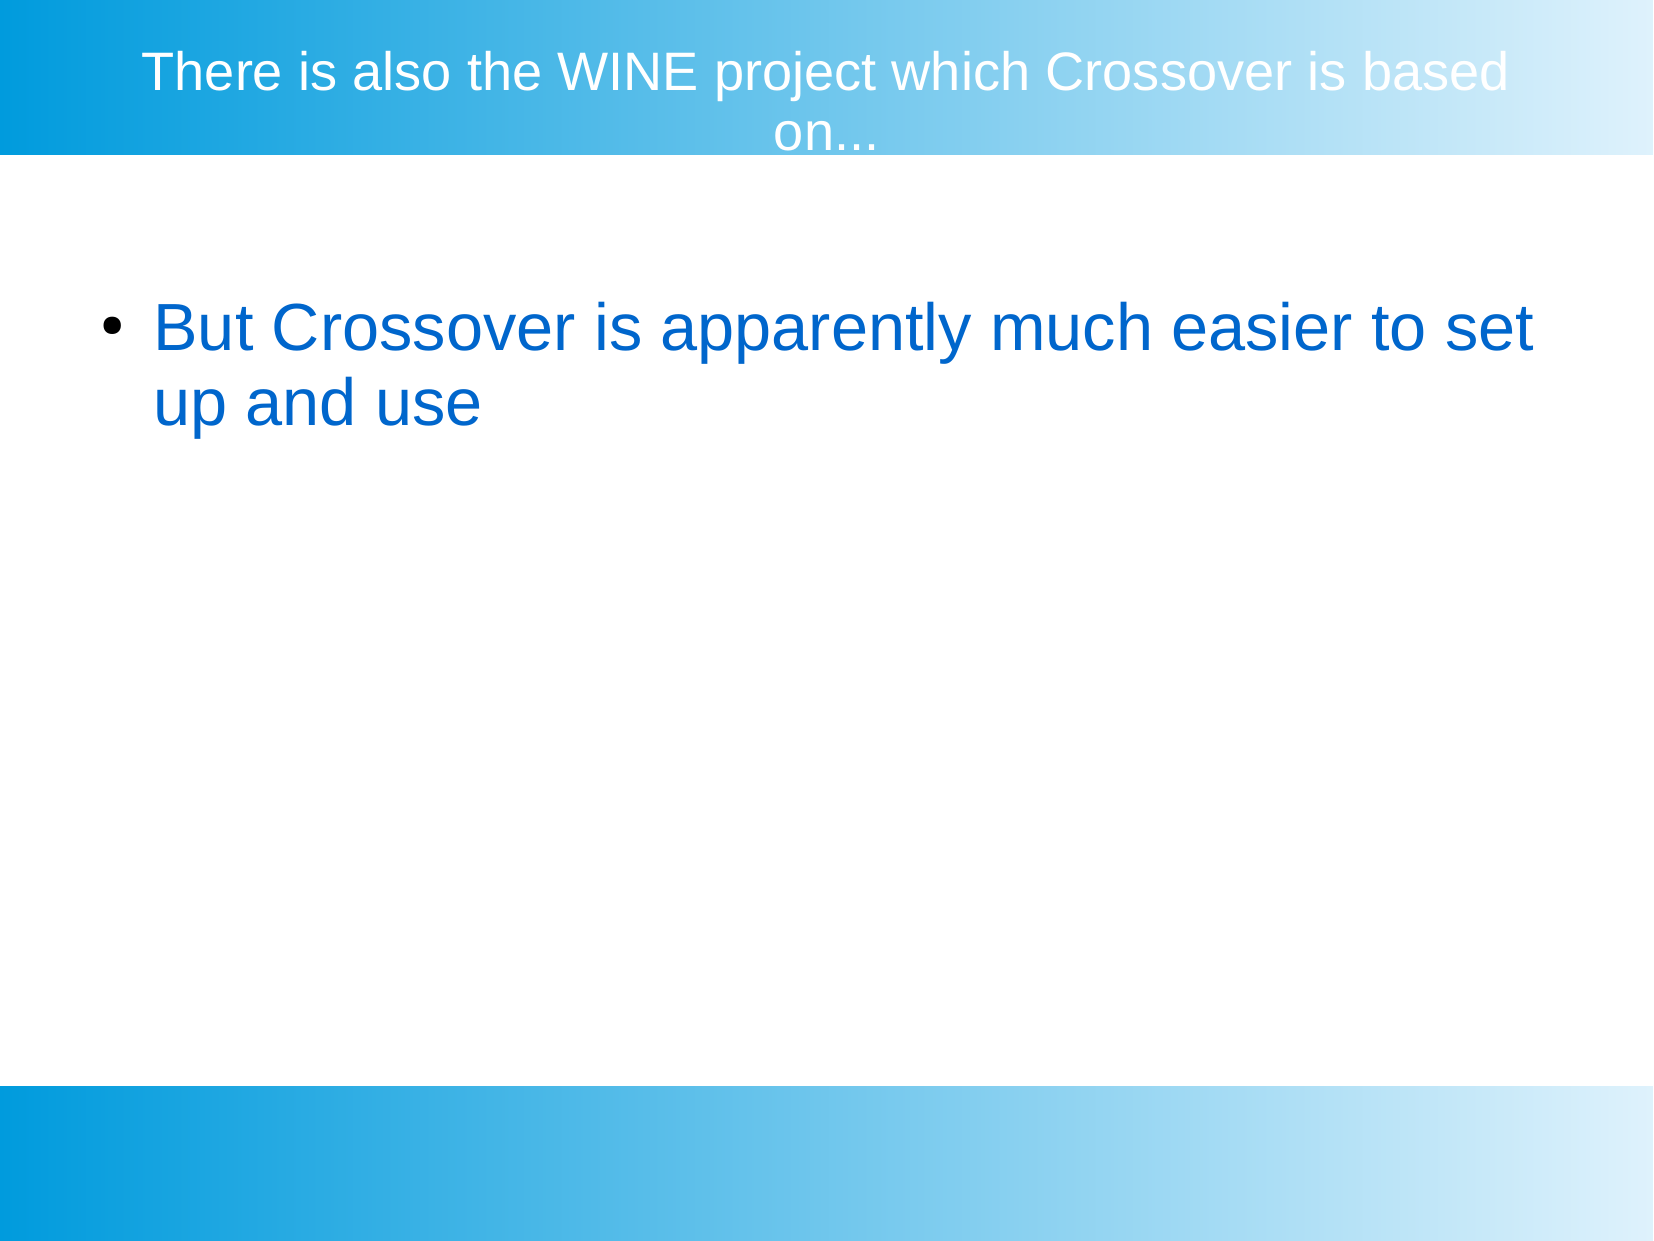

# There is also the WINE project which Crossover is based on...
But Crossover is apparently much easier to set up and use